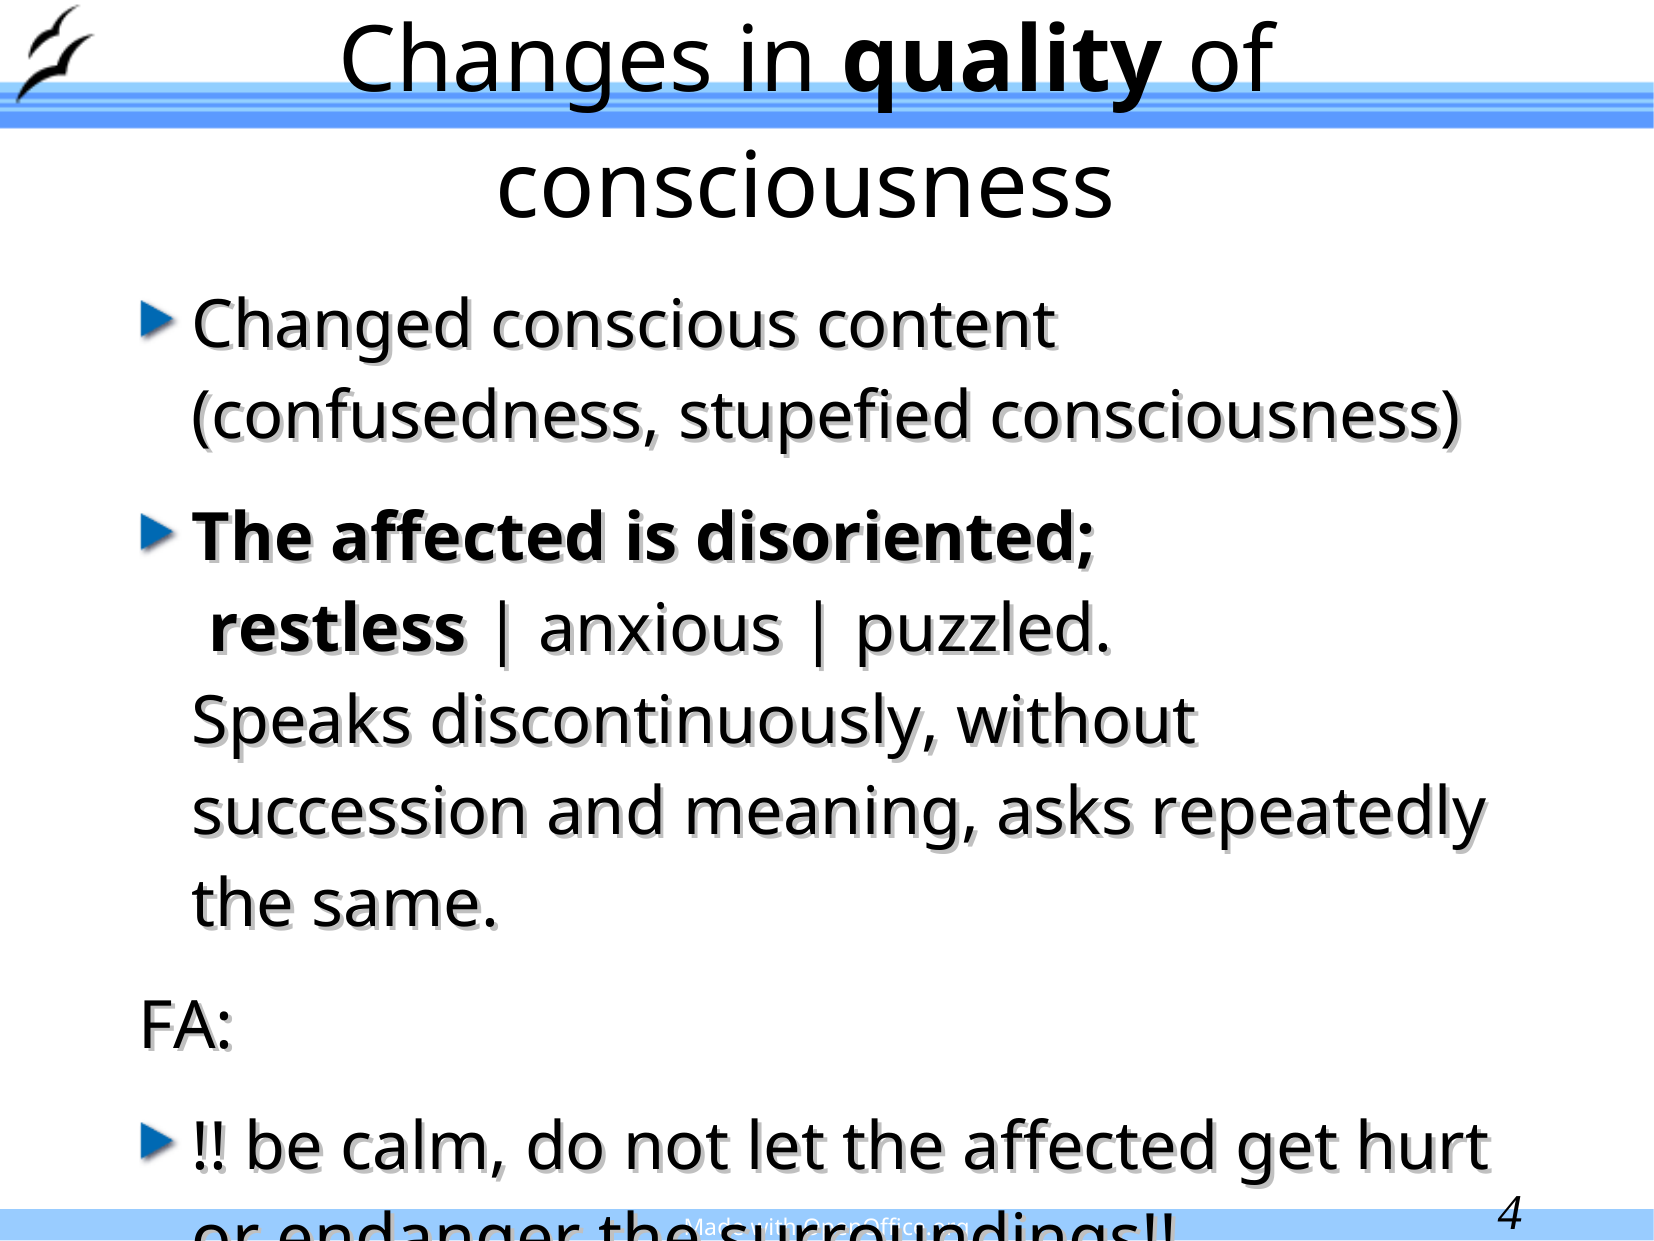

# Changes in quality of consciousness
Changed conscious content
(confusedness, stupefied consciousness)
The affected is disoriented;
 restless | anxious | puzzled.
Speaks discontinuously, without succession and meaning, asks repeatedly the same.
FA:
!! be calm, do not let the affected get hurt or endanger the surroundings!!